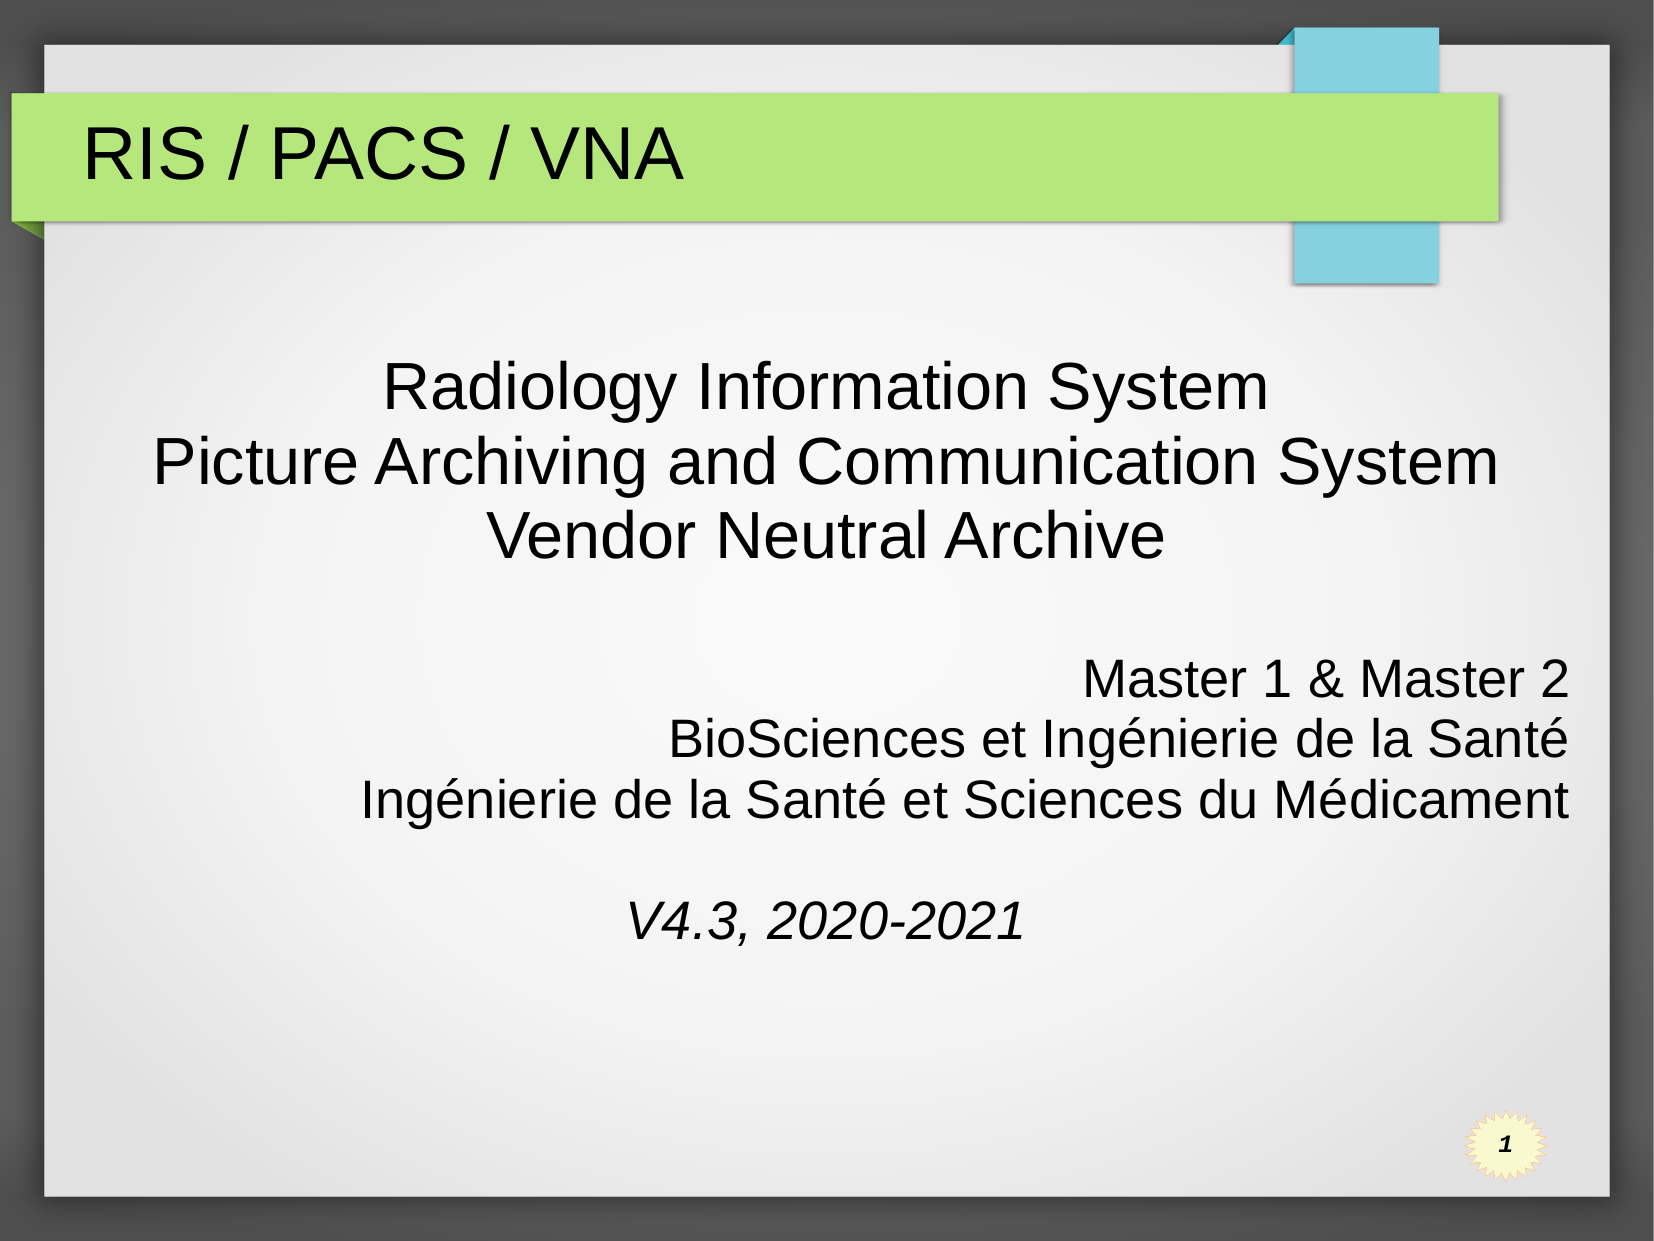

# RIS / PACS / VNA
Radiology Information System
Picture Archiving and Communication System
Vendor Neutral Archive
Master 1 & Master 2
 BioSciences et Ingénierie de la Santé
Ingénierie de la Santé et Sciences du Médicament
V4.3, 2020-2021